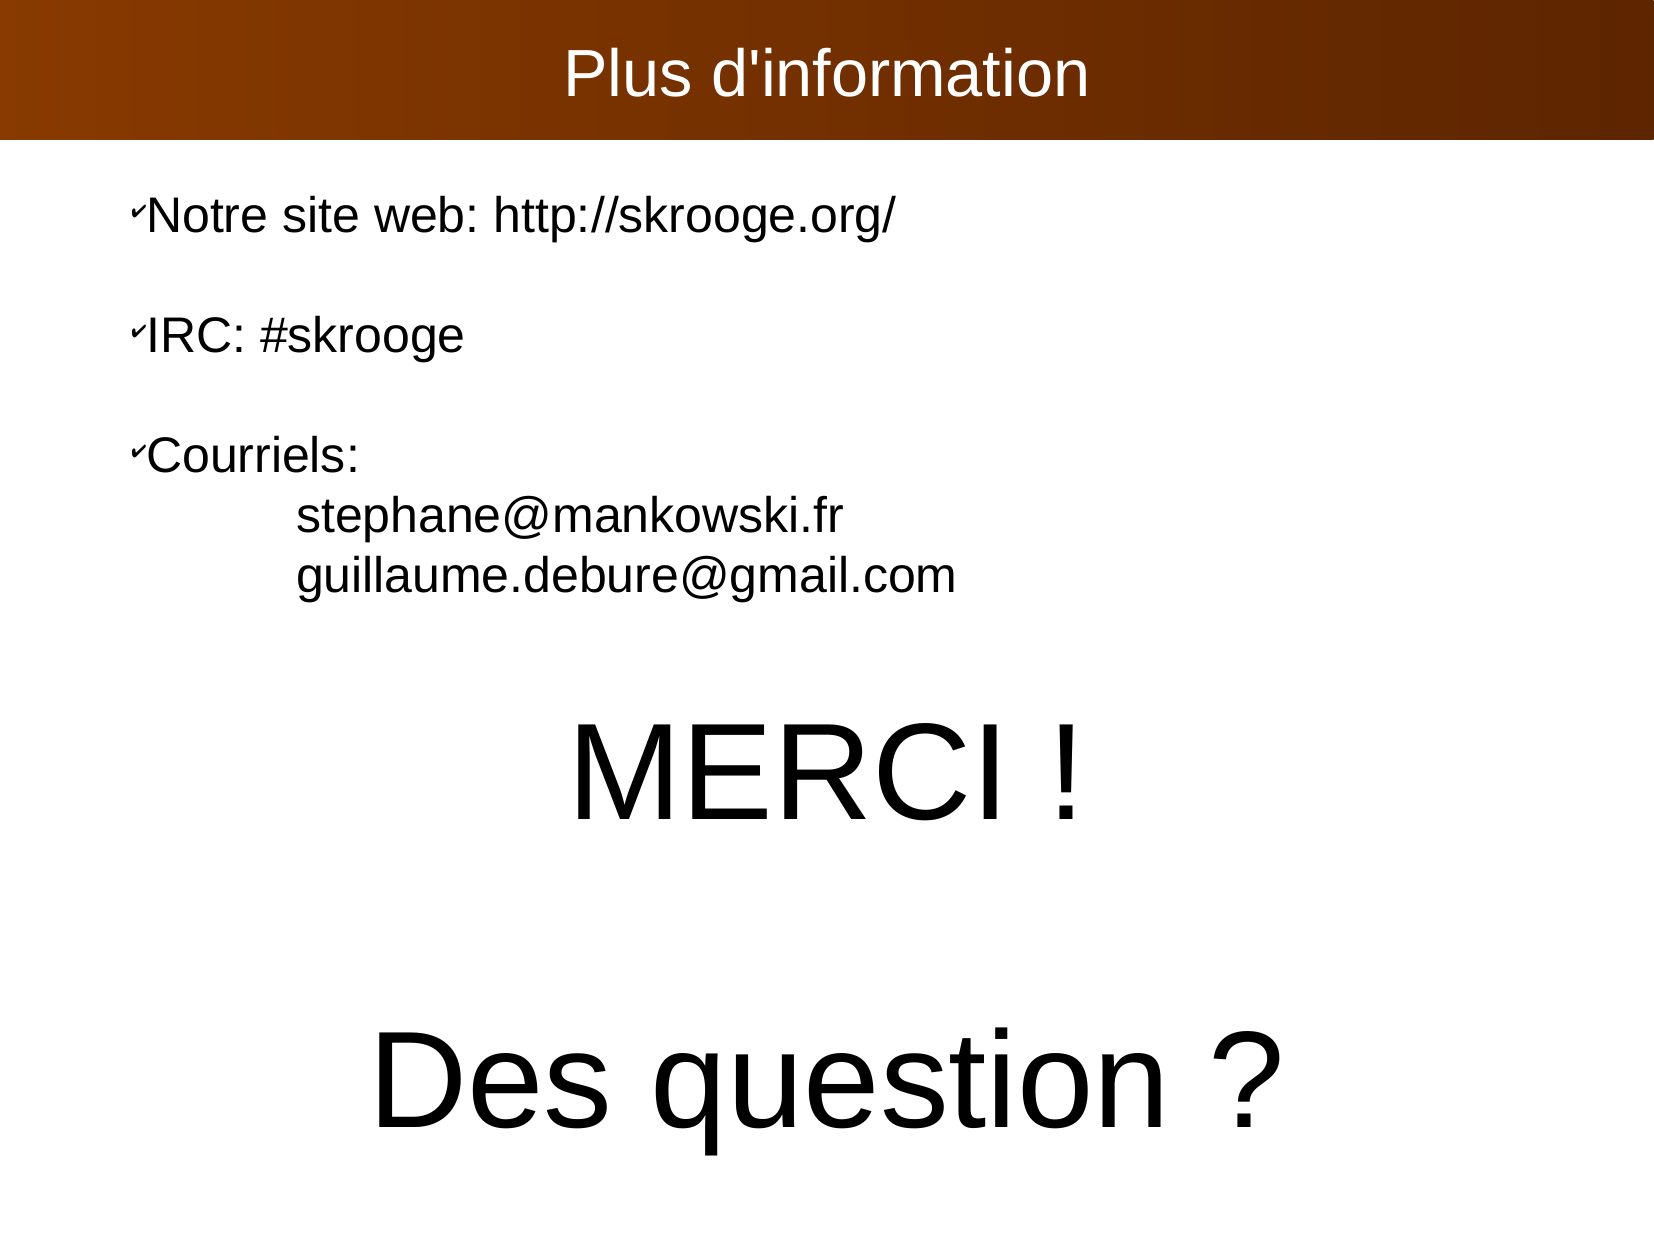

# Plus d'information
Notre site web: http://skrooge.org/
IRC: #skrooge
Courriels:
stephane@mankowski.fr
guillaume.debure@gmail.com
MERCI !
Des question ?